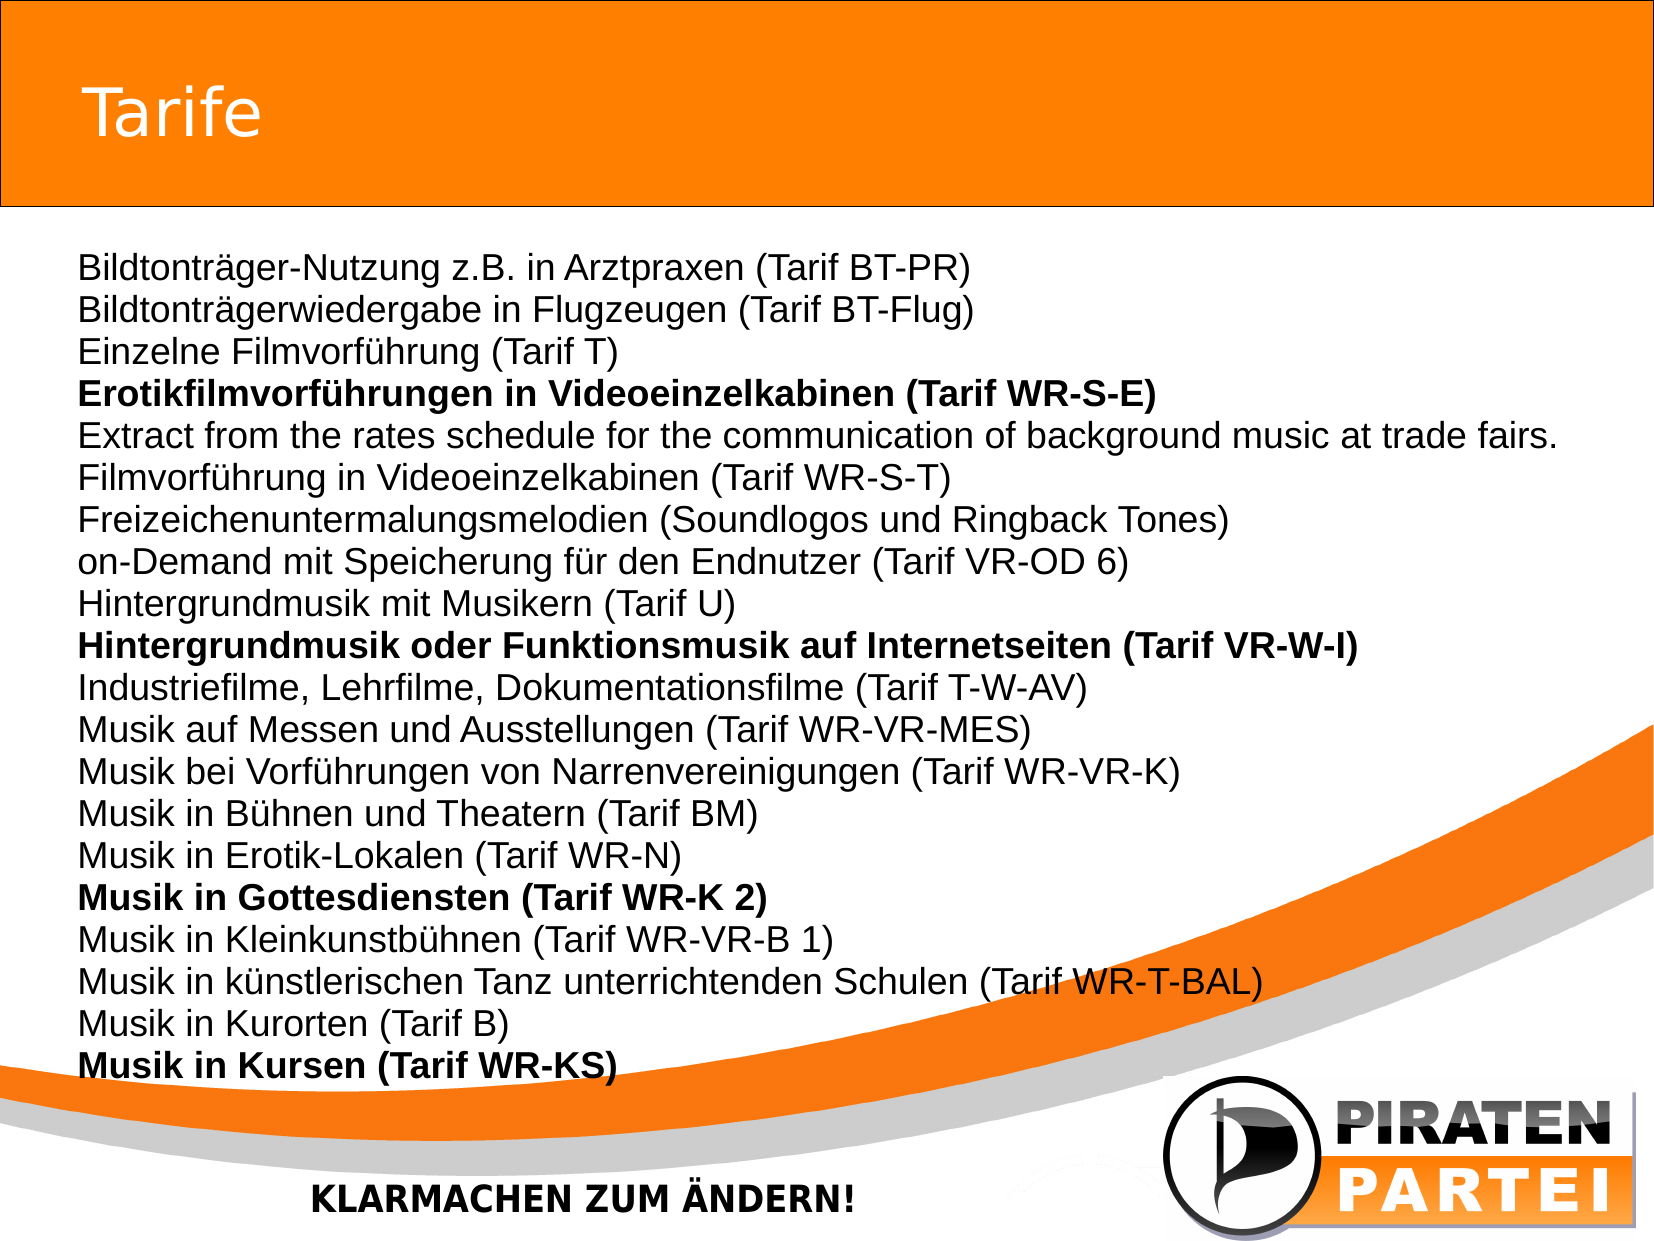

# Tarife
Bildtonträger-Nutzung z.B. in Arztpraxen (Tarif BT-PR)
Bildtonträgerwiedergabe in Flugzeugen (Tarif BT-Flug)
Einzelne Filmvorführung (Tarif T)
Erotikfilmvorführungen in Videoeinzelkabinen (Tarif WR-S-E)
Extract from the rates schedule for the communication of background music at trade fairs.
Filmvorführung in Videoeinzelkabinen (Tarif WR-S-T)
Freizeichenuntermalungsmelodien (Soundlogos und Ringback Tones)
on-Demand mit Speicherung für den Endnutzer (Tarif VR-OD 6)
Hintergrundmusik mit Musikern (Tarif U)
Hintergrundmusik oder Funktionsmusik auf Internetseiten (Tarif VR-W-I)
Industriefilme, Lehrfilme, Dokumentationsfilme (Tarif T-W-AV)
Musik auf Messen und Ausstellungen (Tarif WR-VR-MES)
Musik bei Vorführungen von Narrenvereinigungen (Tarif WR-VR-K)
Musik in Bühnen und Theatern (Tarif BM)
Musik in Erotik-Lokalen (Tarif WR-N)
Musik in Gottesdiensten (Tarif WR-K 2)
Musik in Kleinkunstbühnen (Tarif WR-VR-B 1)
Musik in künstlerischen Tanz unterrichtenden Schulen (Tarif WR-T-BAL)
Musik in Kurorten (Tarif B)
Musik in Kursen (Tarif WR-KS)